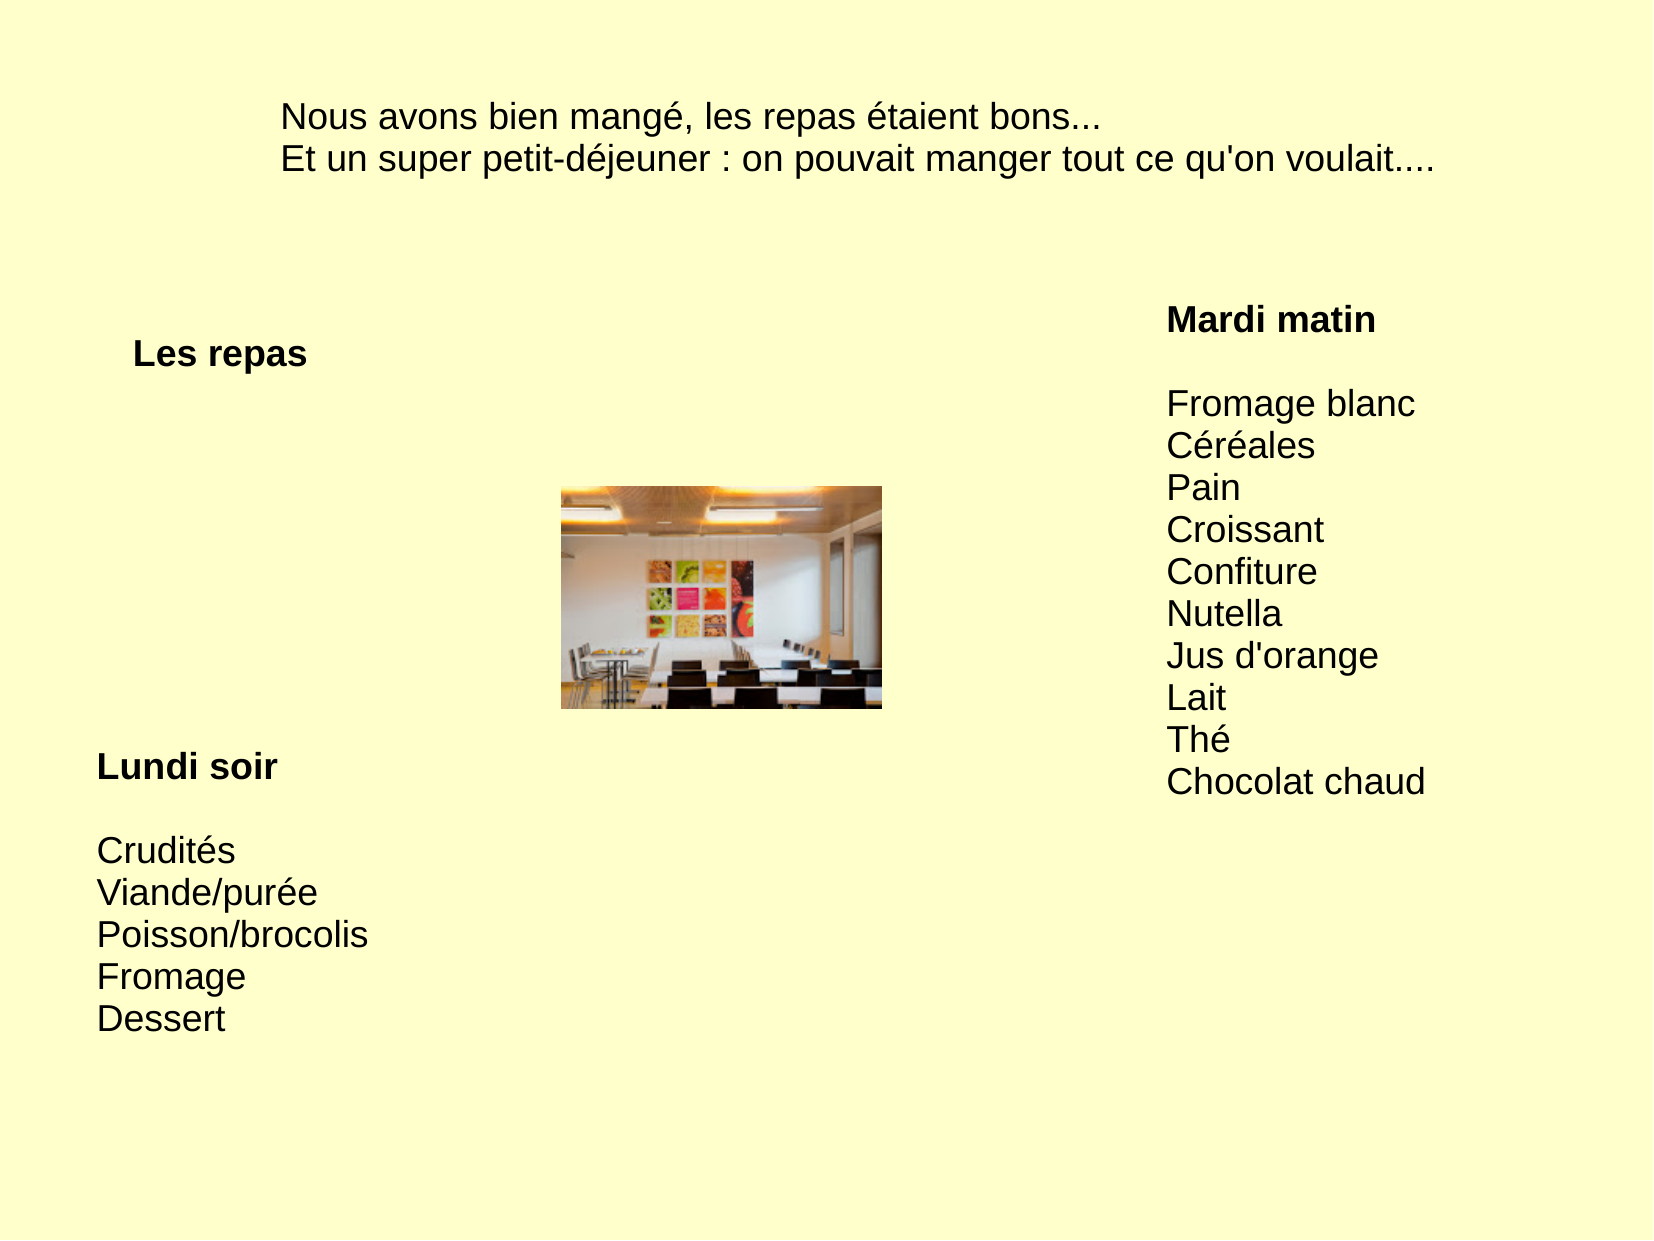

Nous avons bien mangé, les repas étaient bons...
Et un super petit-déjeuner : on pouvait manger tout ce qu'on voulait....
Mardi matin
Fromage blanc
Céréales
Pain
Croissant
Confiture
Nutella
Jus d'orange
Lait
Thé
Chocolat chaud
Les repas
Lundi soir
Crudités
Viande/purée
Poisson/brocolis
Fromage
Dessert